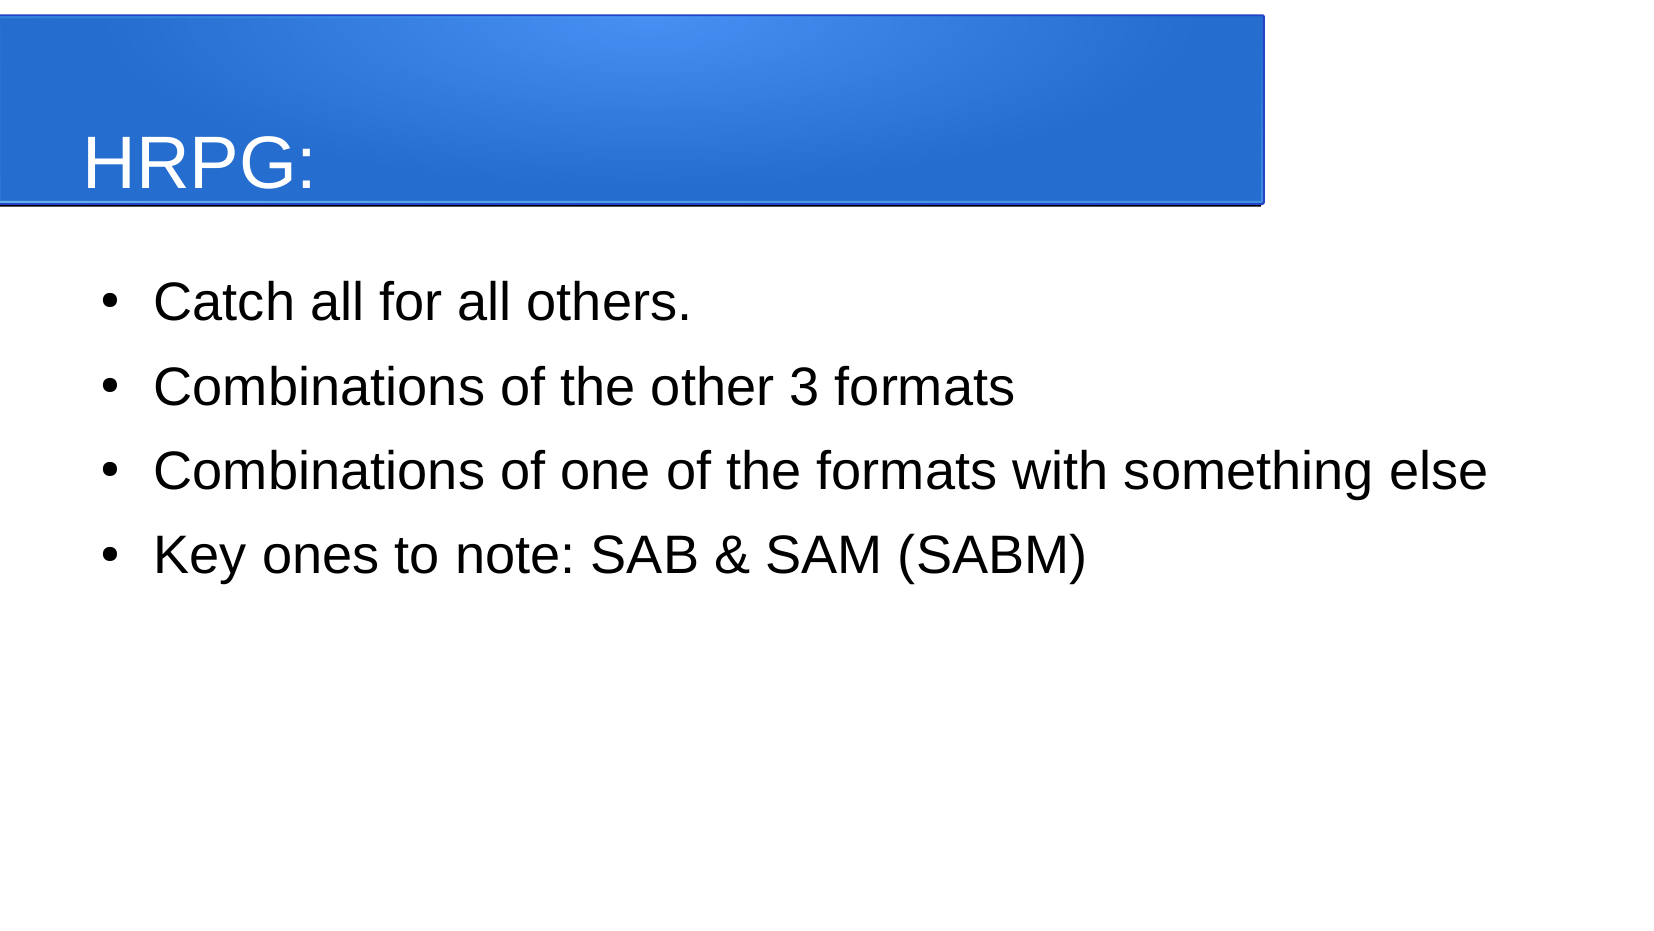

# HRPG:
Catch all for all others.
Combinations of the other 3 formats
Combinations of one of the formats with something else
Key ones to note: SAB & SAM (SABM)